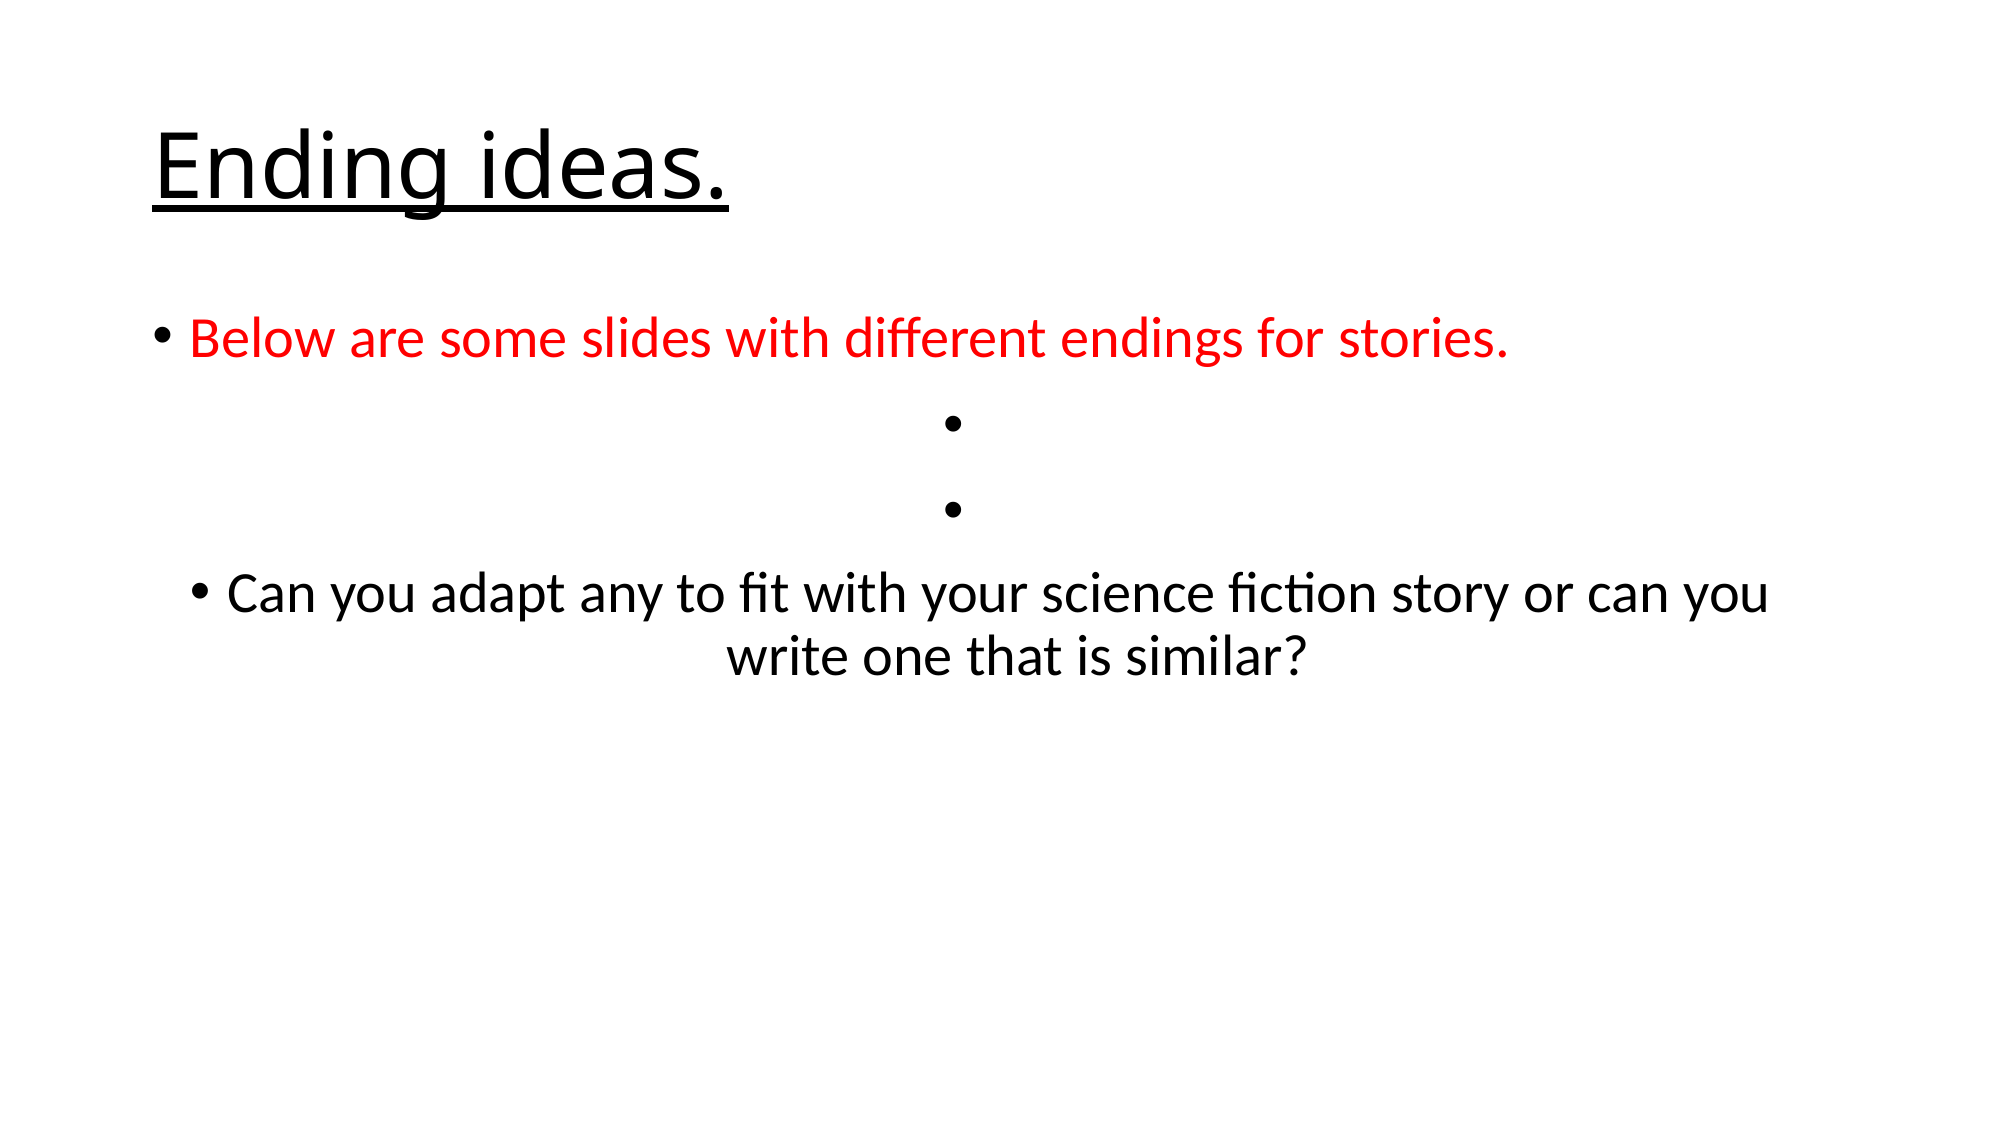

# Ending ideas.
Below are some slides with different endings for stories.
Can you adapt any to fit with your science fiction story or can you write one that is similar?